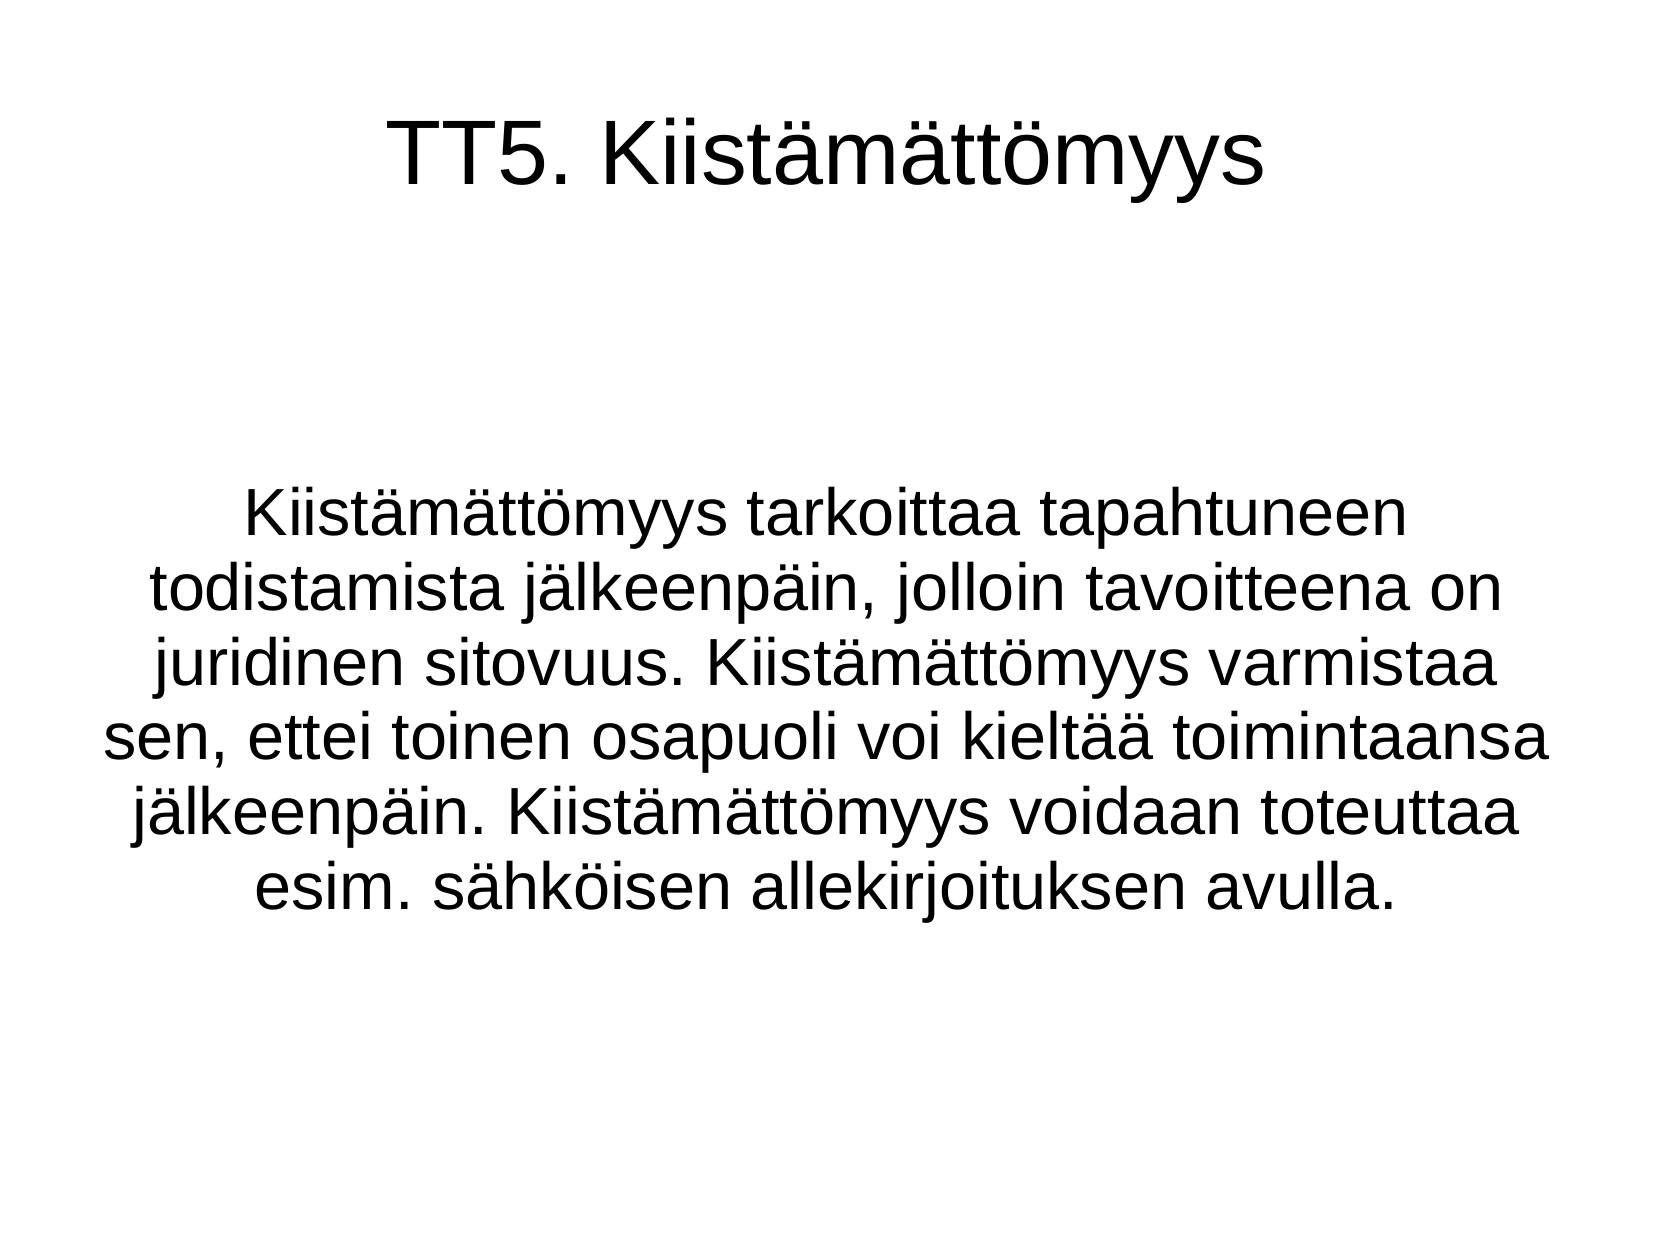

# TT5. Kiistämättömyys
Kiistämättömyys tarkoittaa tapahtuneen todistamista jälkeenpäin, jolloin tavoitteena on juridinen sitovuus. Kiistämättömyys varmistaa sen, ettei toinen osapuoli voi kieltää toimintaansa jälkeenpäin. Kiistämättömyys voidaan toteuttaa esim. sähköisen allekirjoituksen avulla.